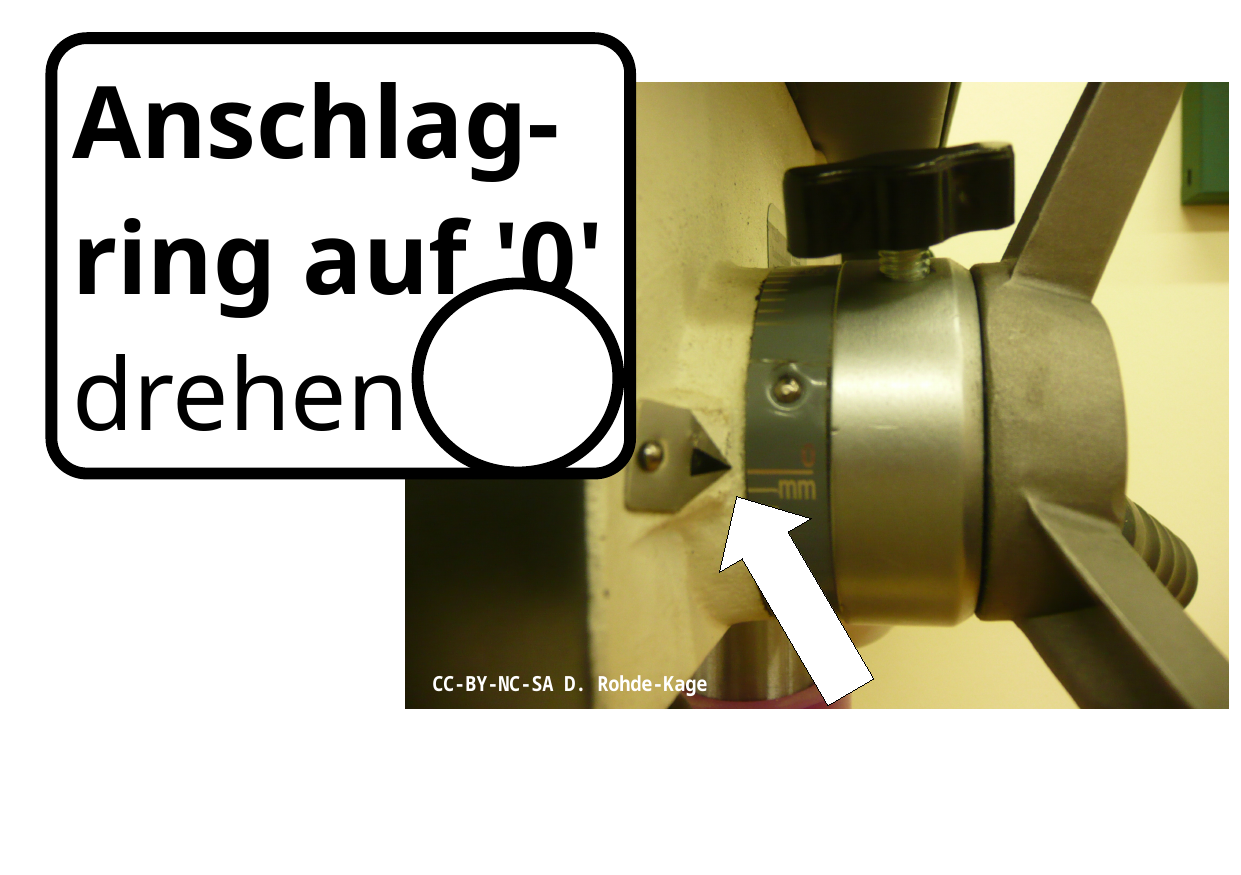

Anschlag-
ring auf '0' drehen
CC-BY-NC-SA D. Rohde-Kage